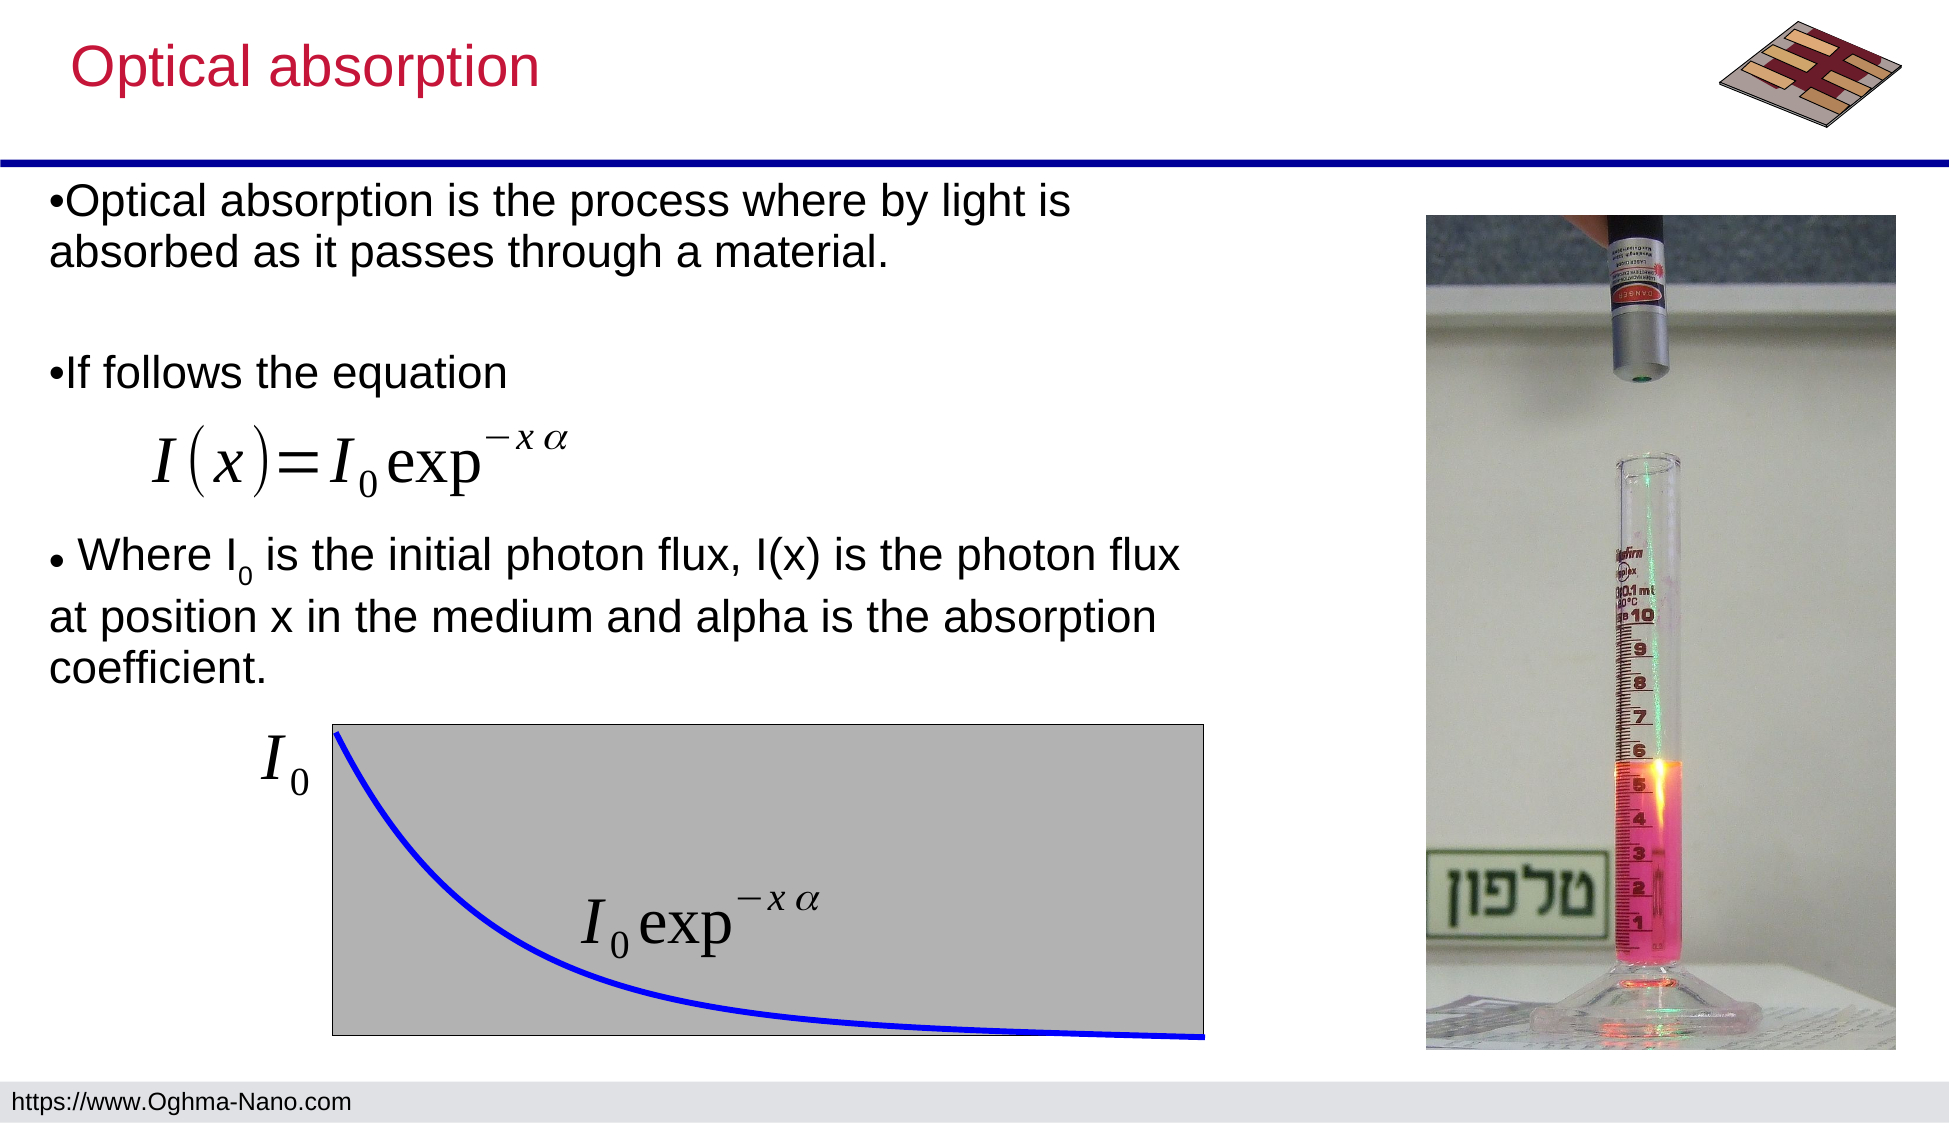

# Optical absorption
Optical absorption is the process where by light is absorbed as it passes through a material.
If follows the equation
 Where I0 is the initial photon flux, I(x) is the photon flux at position x in the medium and alpha is the absorption coefficient.